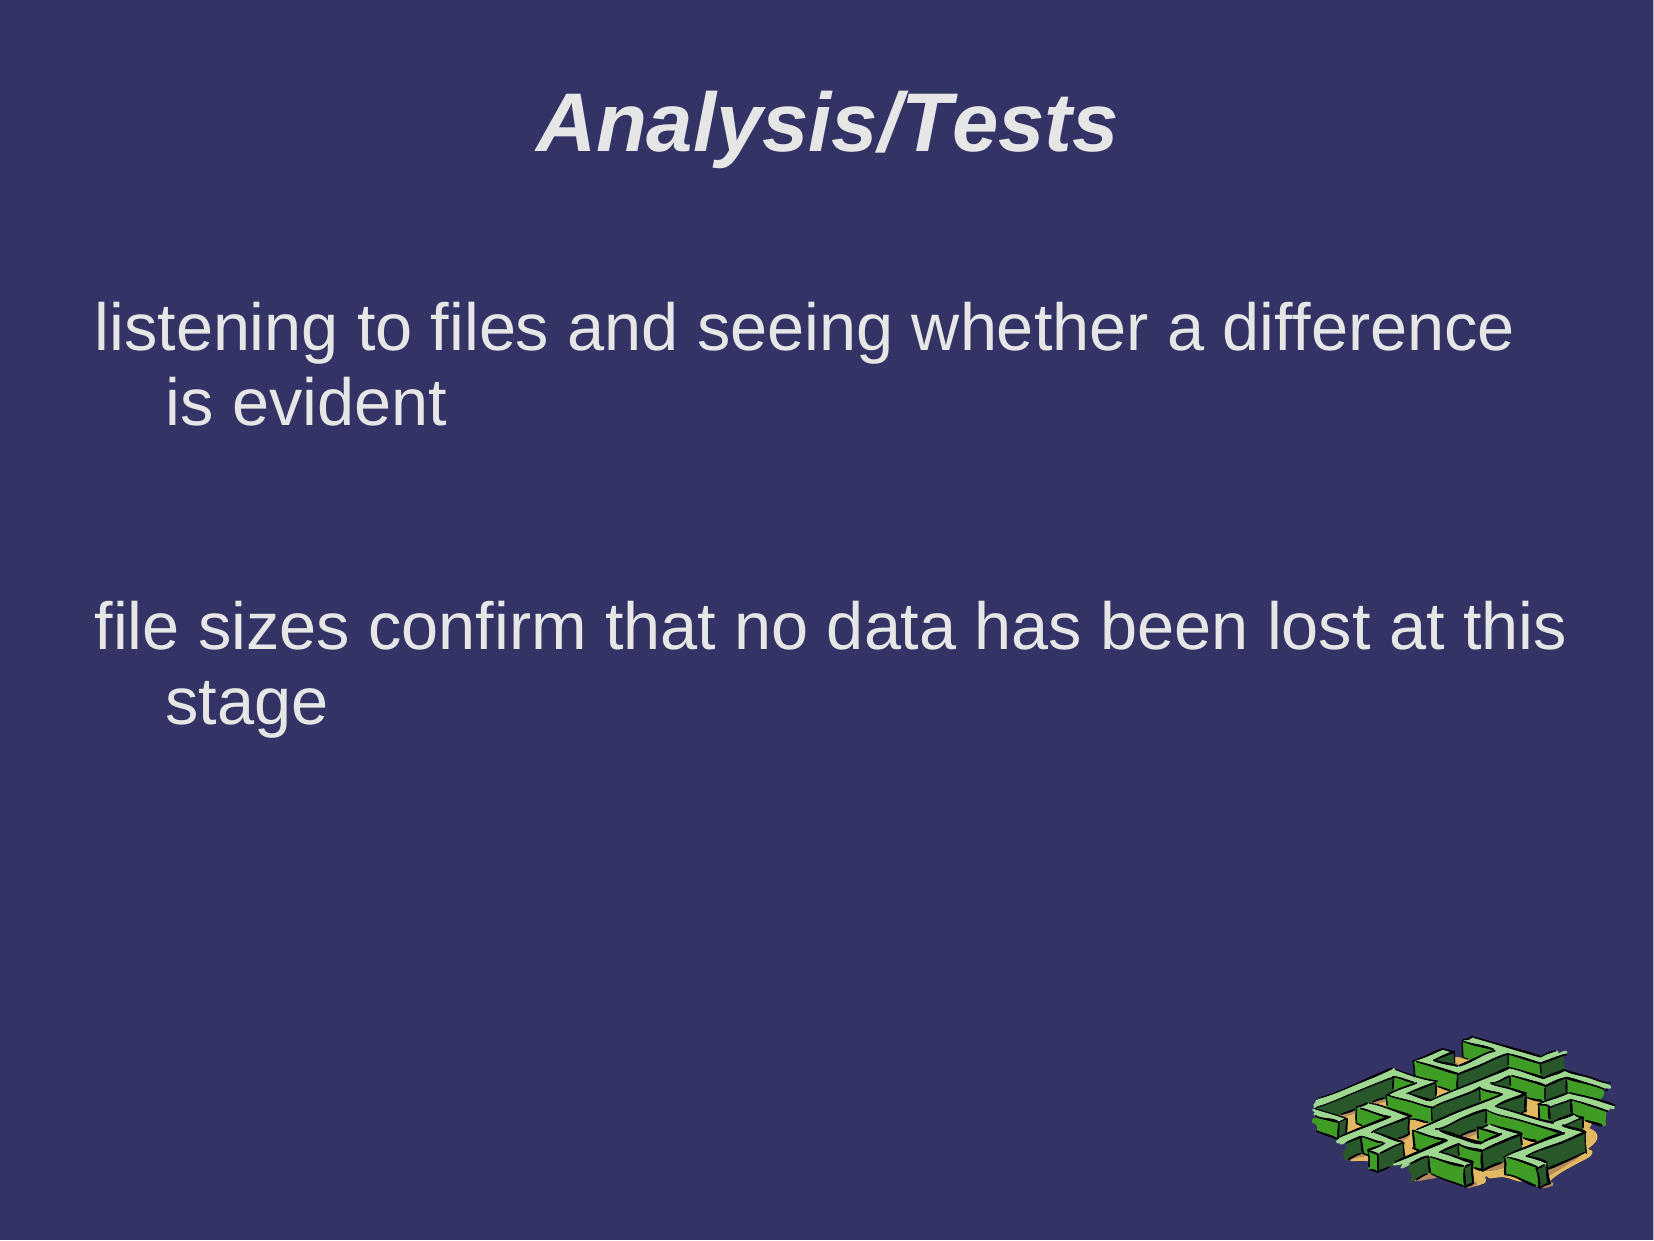

# Analysis/Tests
listening to files and seeing whether a difference is evident
file sizes confirm that no data has been lost at this stage